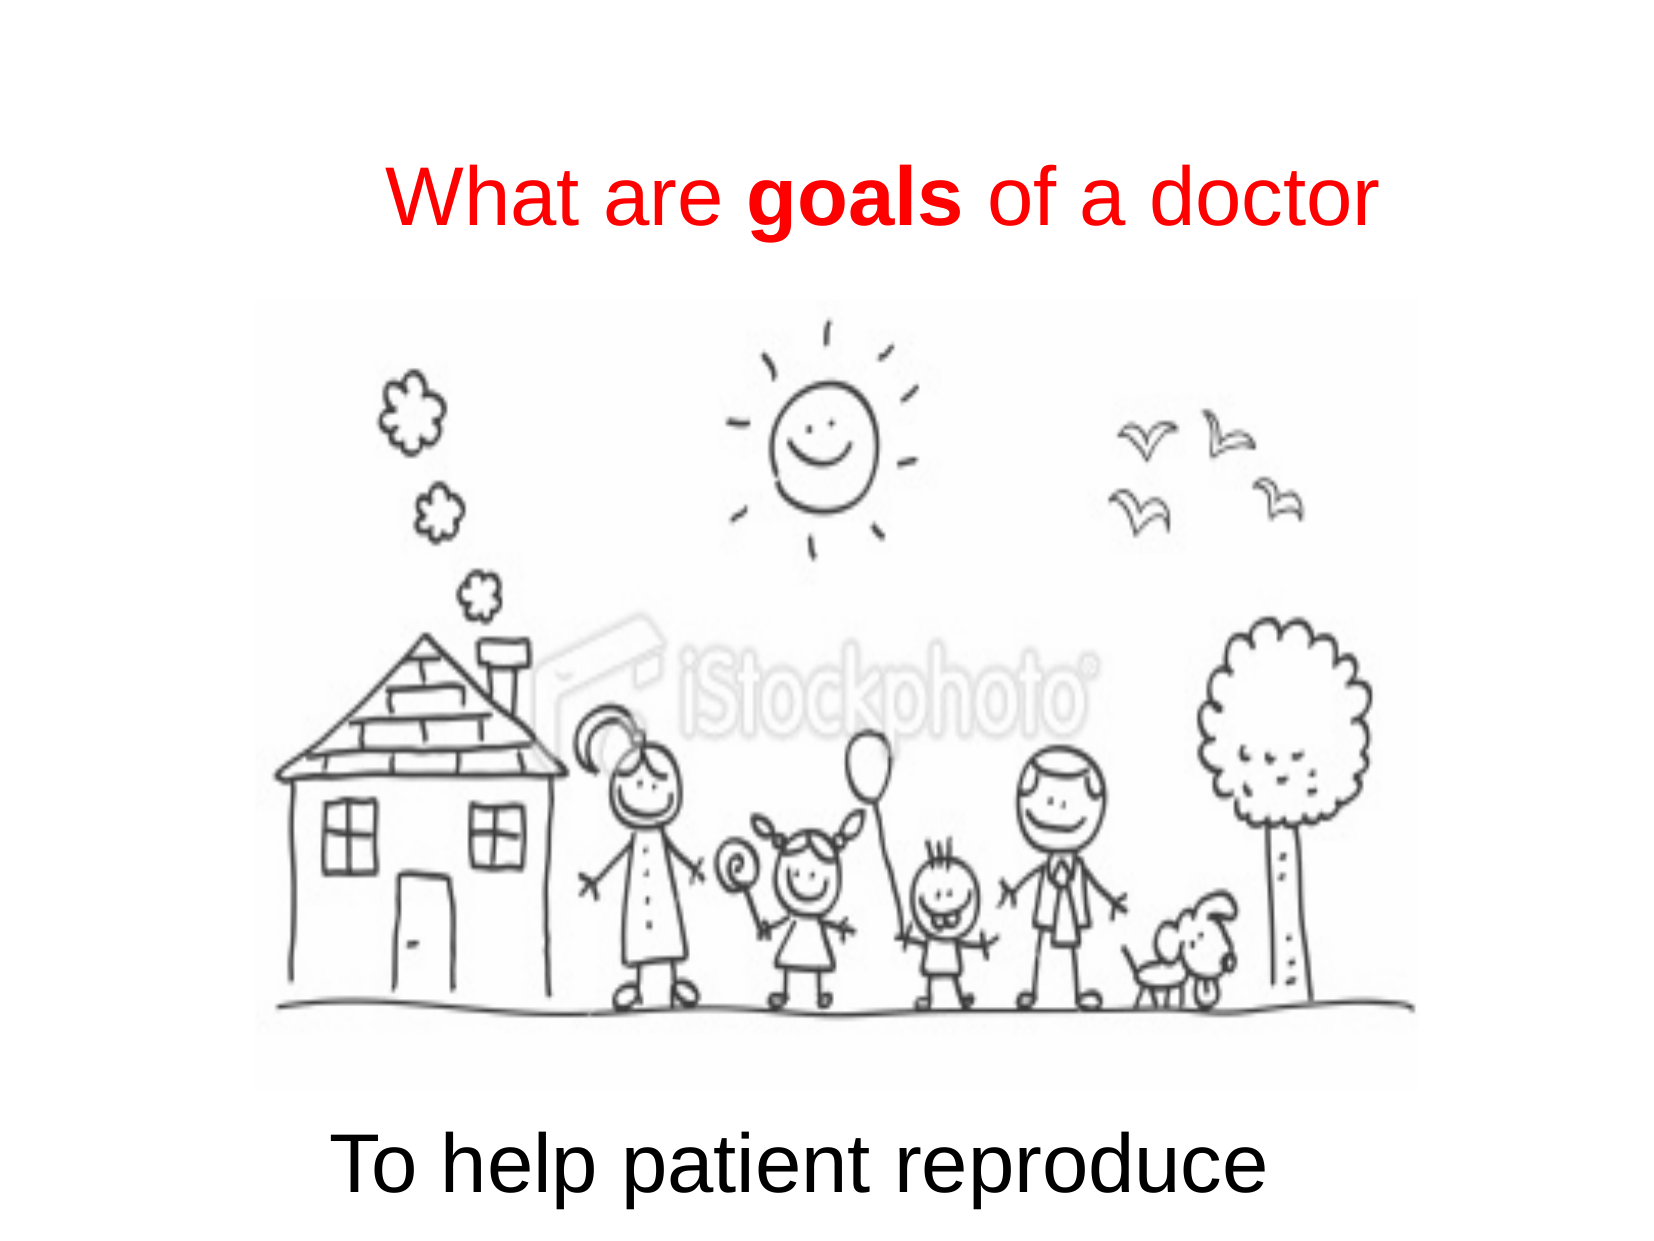

What are goals of a doctor
To help patient reproduce